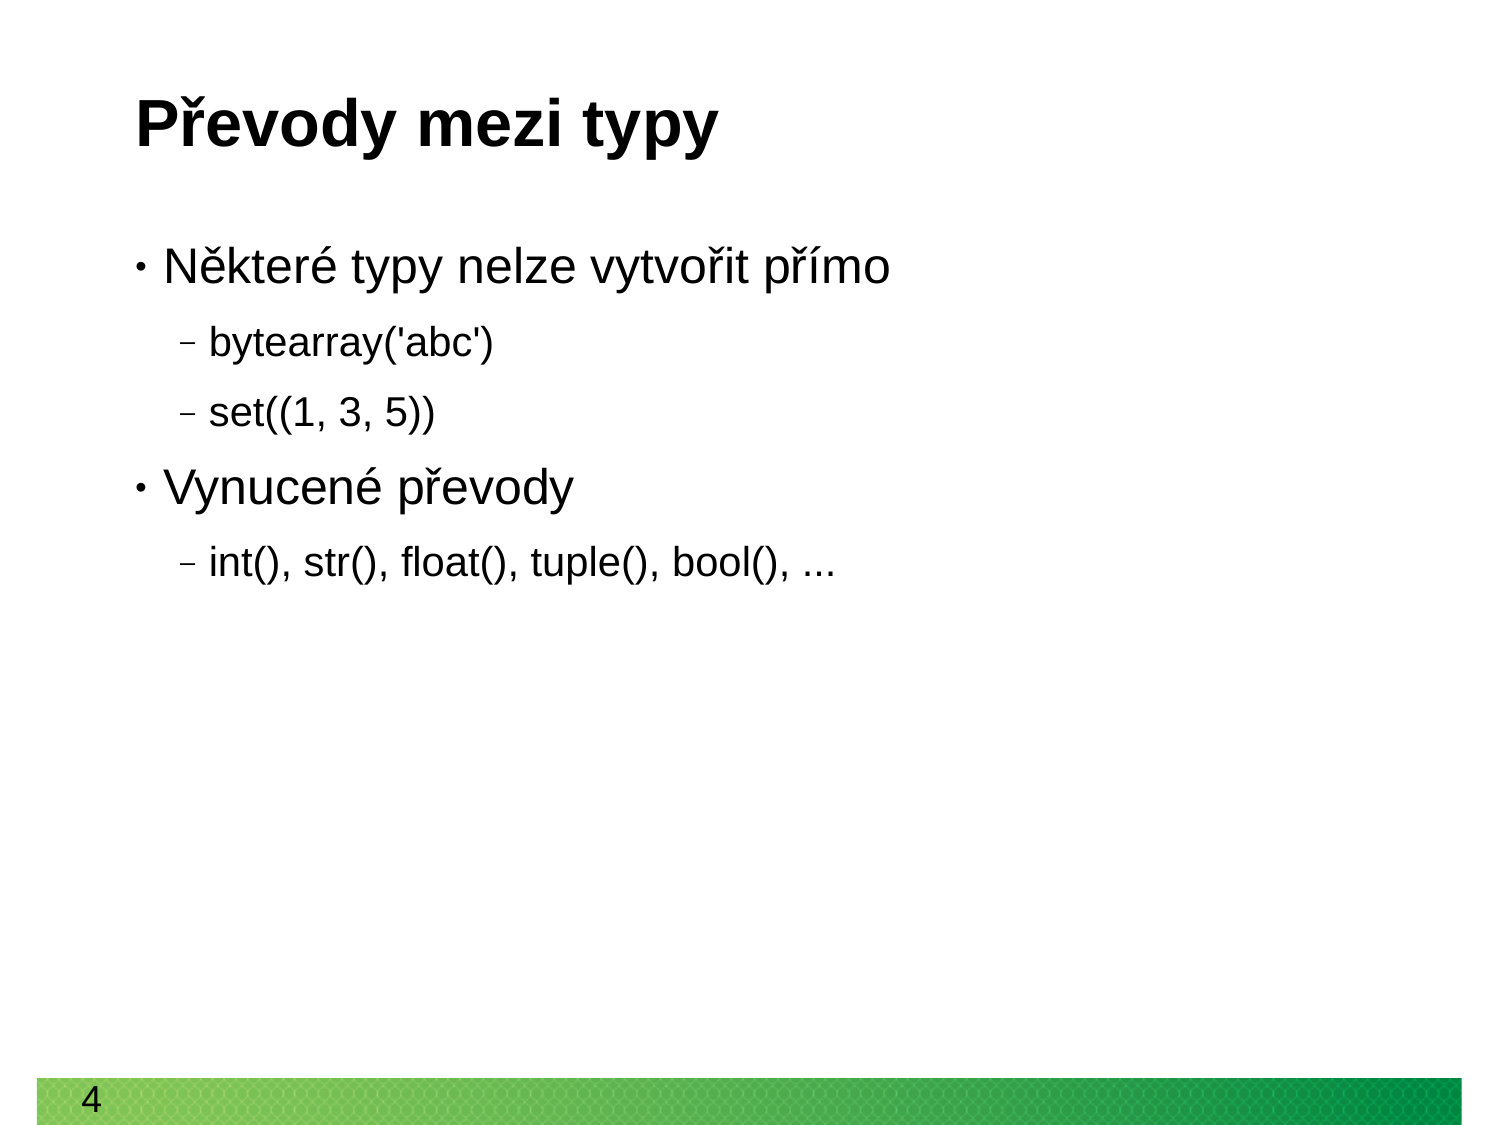

# Převody mezi typy
Některé typy nelze vytvořit přímo
bytearray('abc')
set((1, 3, 5))
Vynucené převody
int(), str(), float(), tuple(), bool(), ...